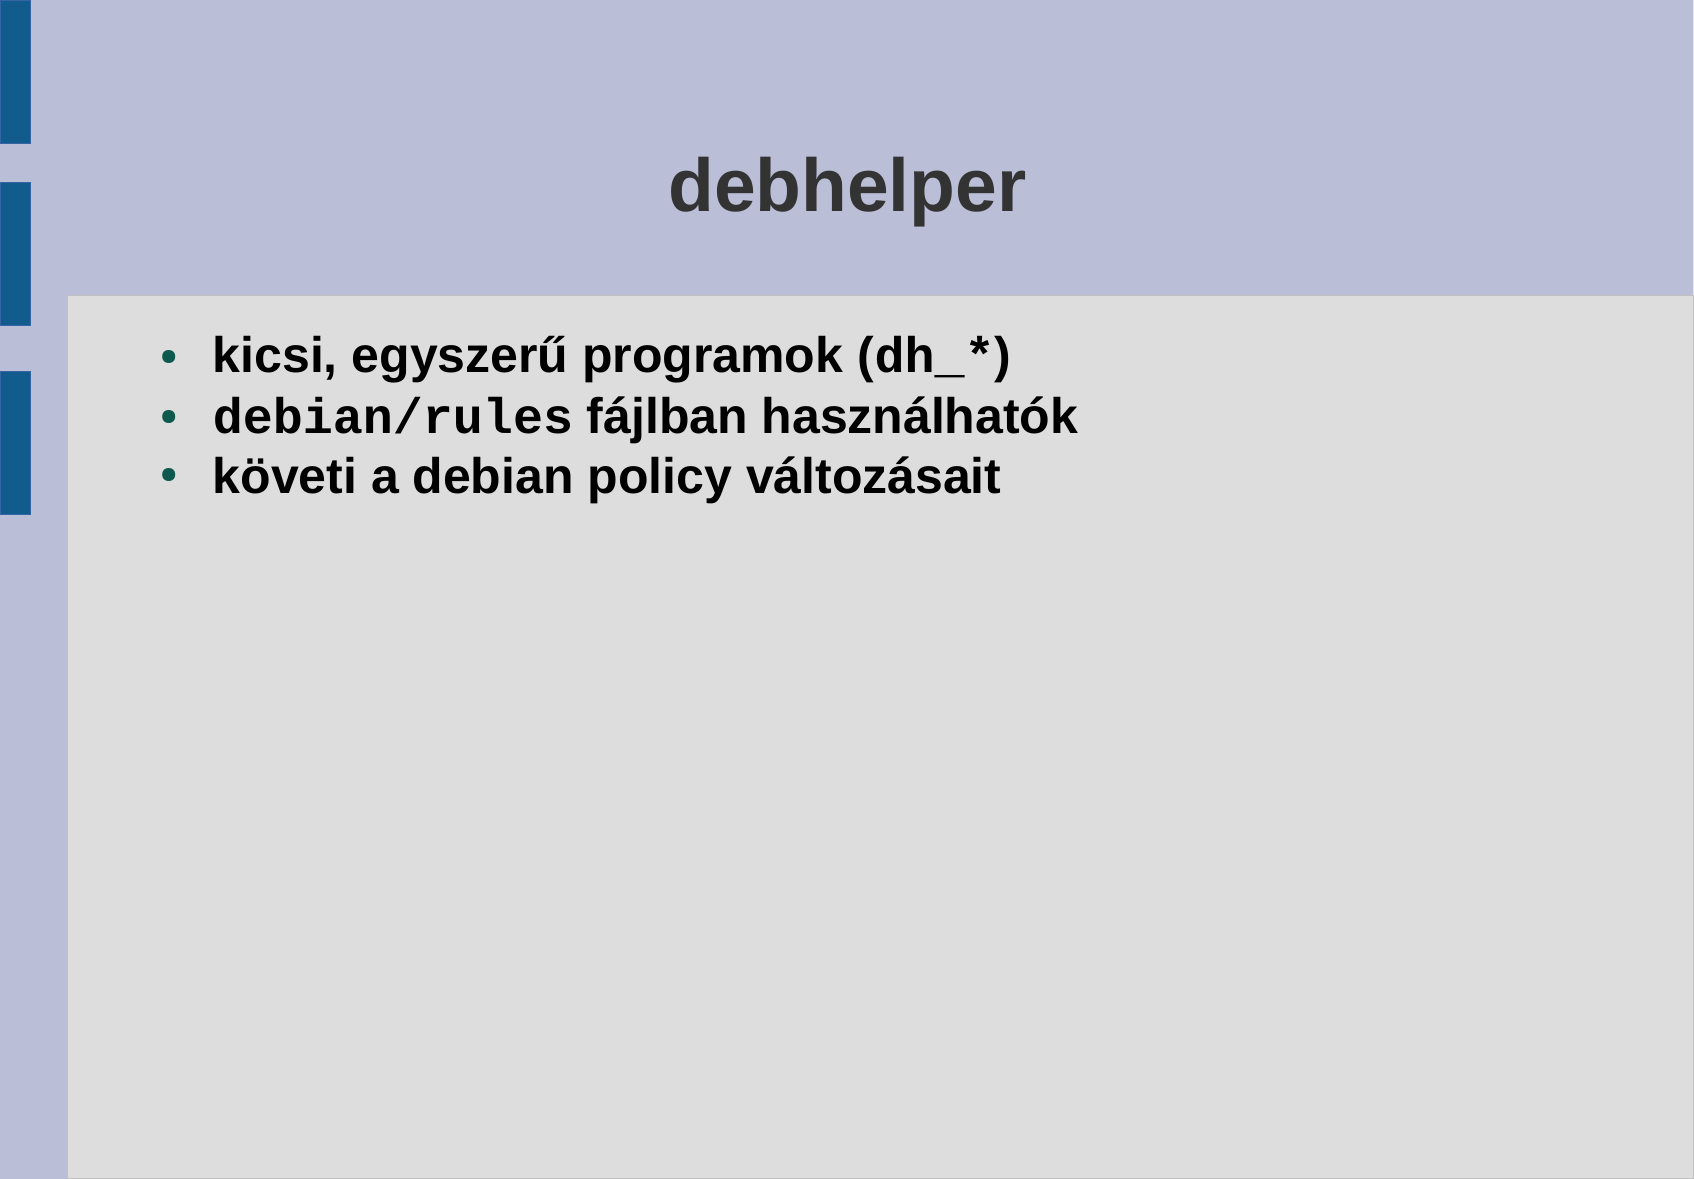

# debhelper
kicsi, egyszerű programok (dh_*)
debian/rules fájlban használhatók
követi a debian policy változásait